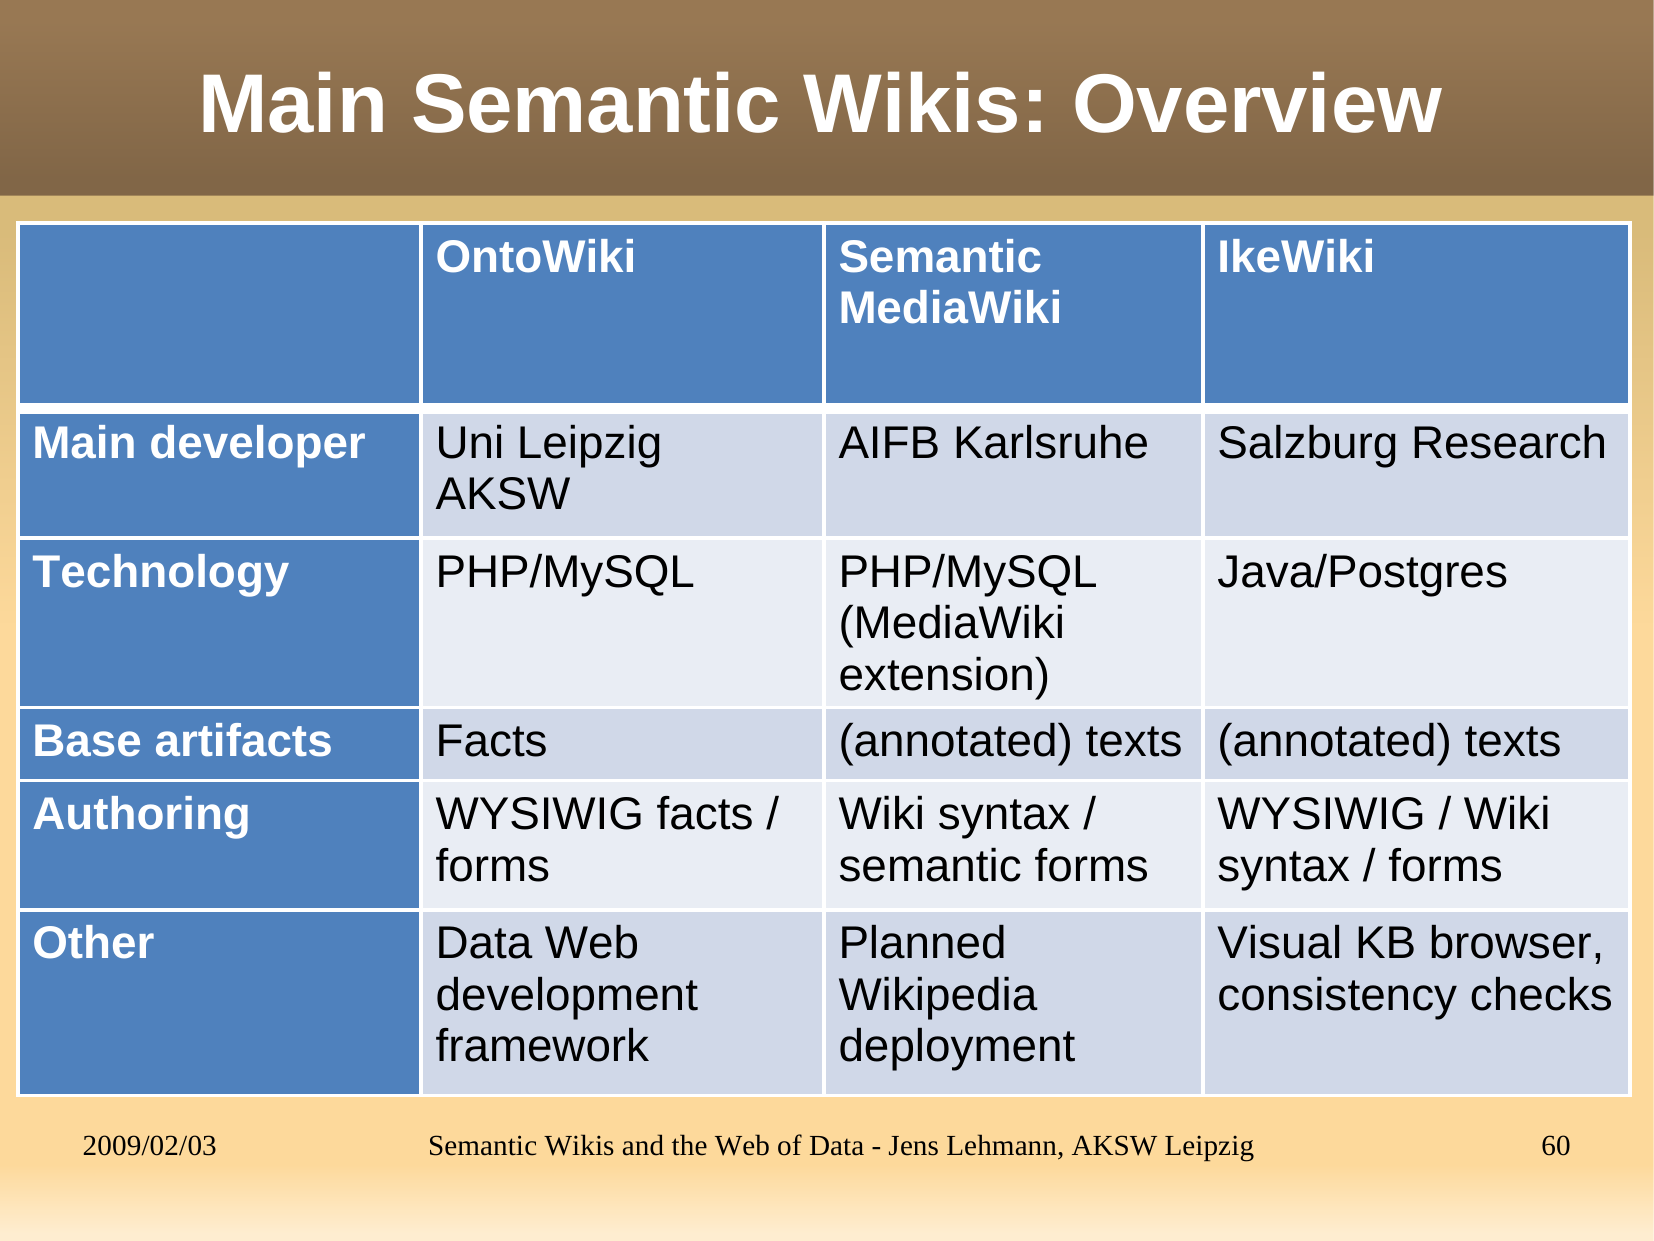

# Main Semantic Wikis: Overview
| | OntoWiki | Semantic MediaWiki | IkeWiki |
| --- | --- | --- | --- |
| Main developer | Uni Leipzig AKSW | AIFB Karlsruhe | Salzburg Research |
| Technology | PHP/MySQL | PHP/MySQL (MediaWiki extension) | Java/Postgres |
| Base artifacts | Facts | (annotated) texts | (annotated) texts |
| Authoring | WYSIWIG facts / forms | Wiki syntax / semantic forms | WYSIWIG / Wiki syntax / forms |
| Other | Data Web development framework | Planned Wikipedia deployment | Visual KB browser, consistency checks |
2009/02/03
Semantic Wikis and the Web of Data - Jens Lehmann, AKSW Leipzig
60